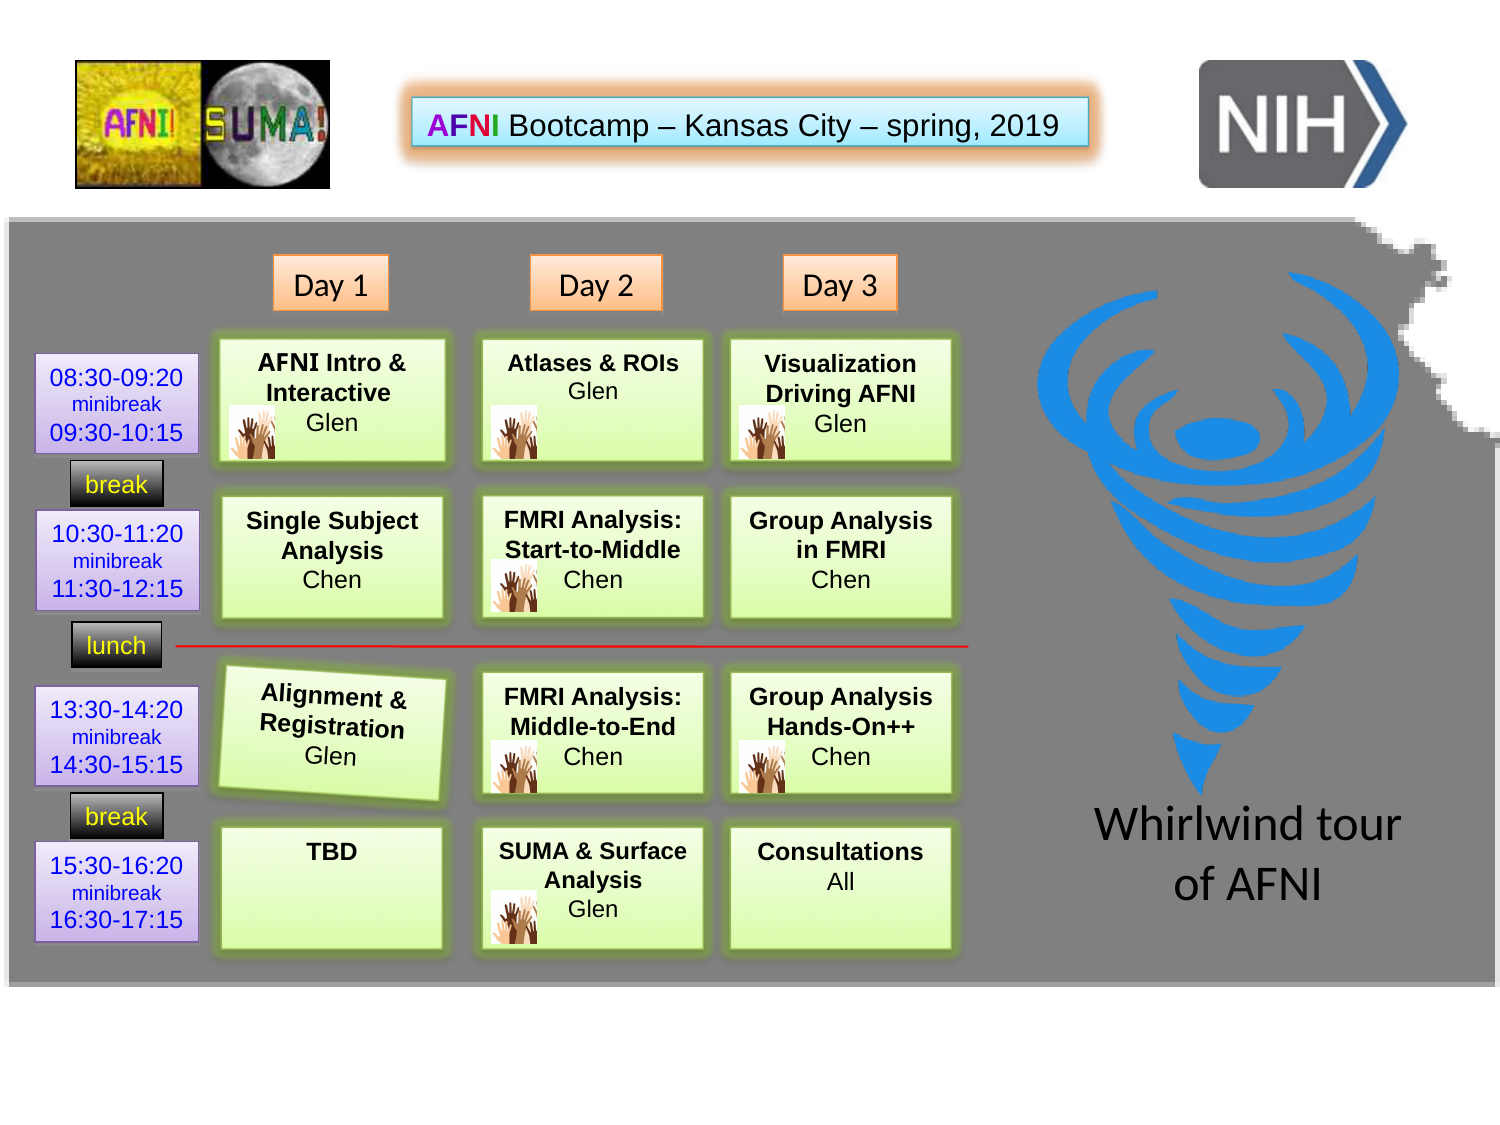

More Surface Analysis: SUMA
Glen
AFNI Bootcamp – Kansas City – spring, 2019
AFNI
Introduction
Cox
Day 1
Day 2
Day 3
FMRI Clustering
Cox
AFNI Intro &
Interactive
Glen
Atlases & ROIs
Glen
Visualization Driving AFNI
Glen
08:30-09:20
minibreak
09:30-10:15
break
FMRI Analysis: Start-to-Middle
Chen
Single Subject Analysis
Chen
Group Analysis in FMRI
Chen
10:30-11:20
minibreak
11:30-12:15
lunch
Alignment & Registration
Glen
FMRI Analysis: Middle-to-End
Chen
Group Analysis Hands-On++
Chen
Regression Hands-On
Reynolds
SUMA
Reynolds
13:30-14:20
minibreak
14:30-15:15
Whirlwind tour of AFNI
break
TBD
Consultations
All
SUMA & Surface Analysis
Glen
Advanced Regression++*
Cox
15:30-16:20
minibreak
16:30-17:15
Resting State & InstaCorr
Cox
Group Analysis Hands-On
Chen